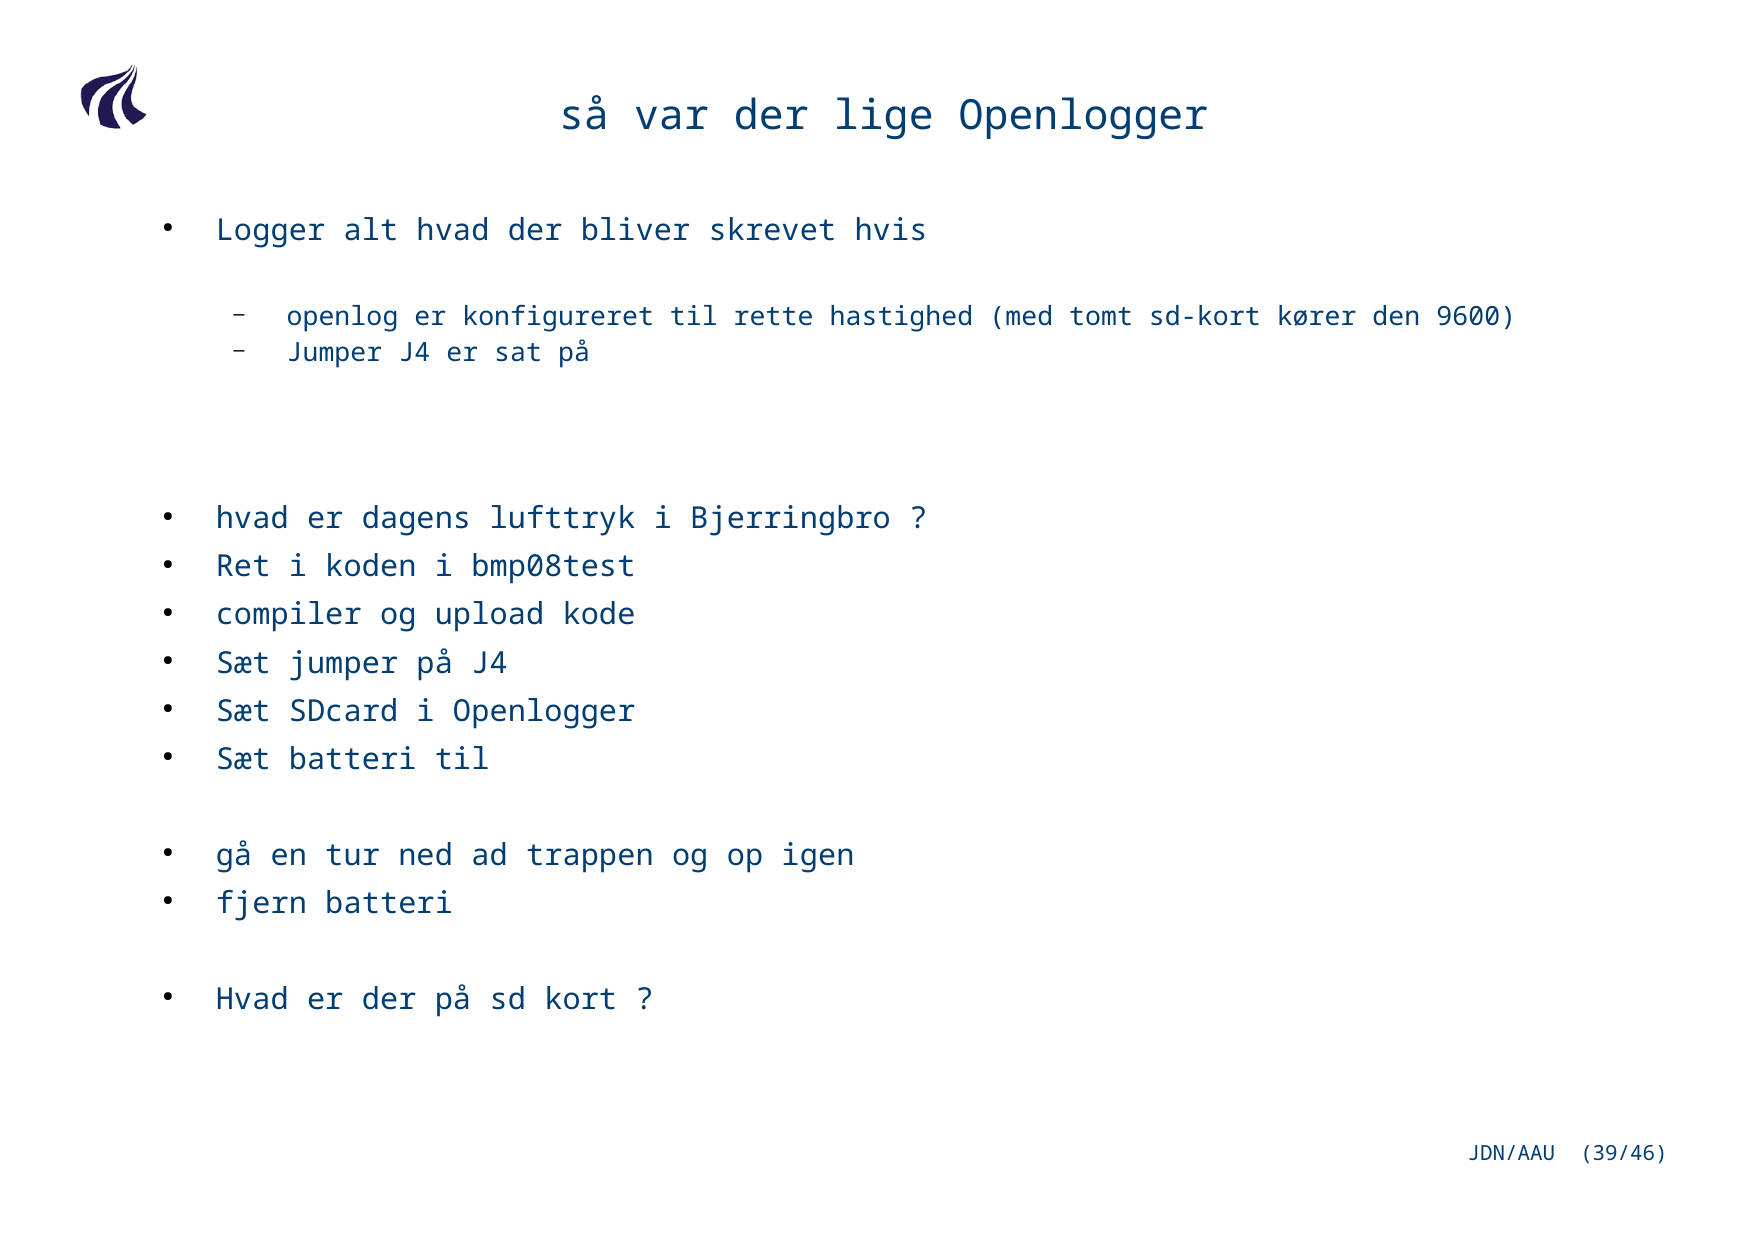

# så var der lige Openlogger
Logger alt hvad der bliver skrevet hvis
openlog er konfigureret til rette hastighed (med tomt sd-kort kører den 9600)
Jumper J4 er sat på
hvad er dagens lufttryk i Bjerringbro ?
Ret i koden i bmp08test
compiler og upload kode
Sæt jumper på J4
Sæt SDcard i Openlogger
Sæt batteri til
gå en tur ned ad trappen og op igen
fjern batteri
Hvad er der på sd kort ?